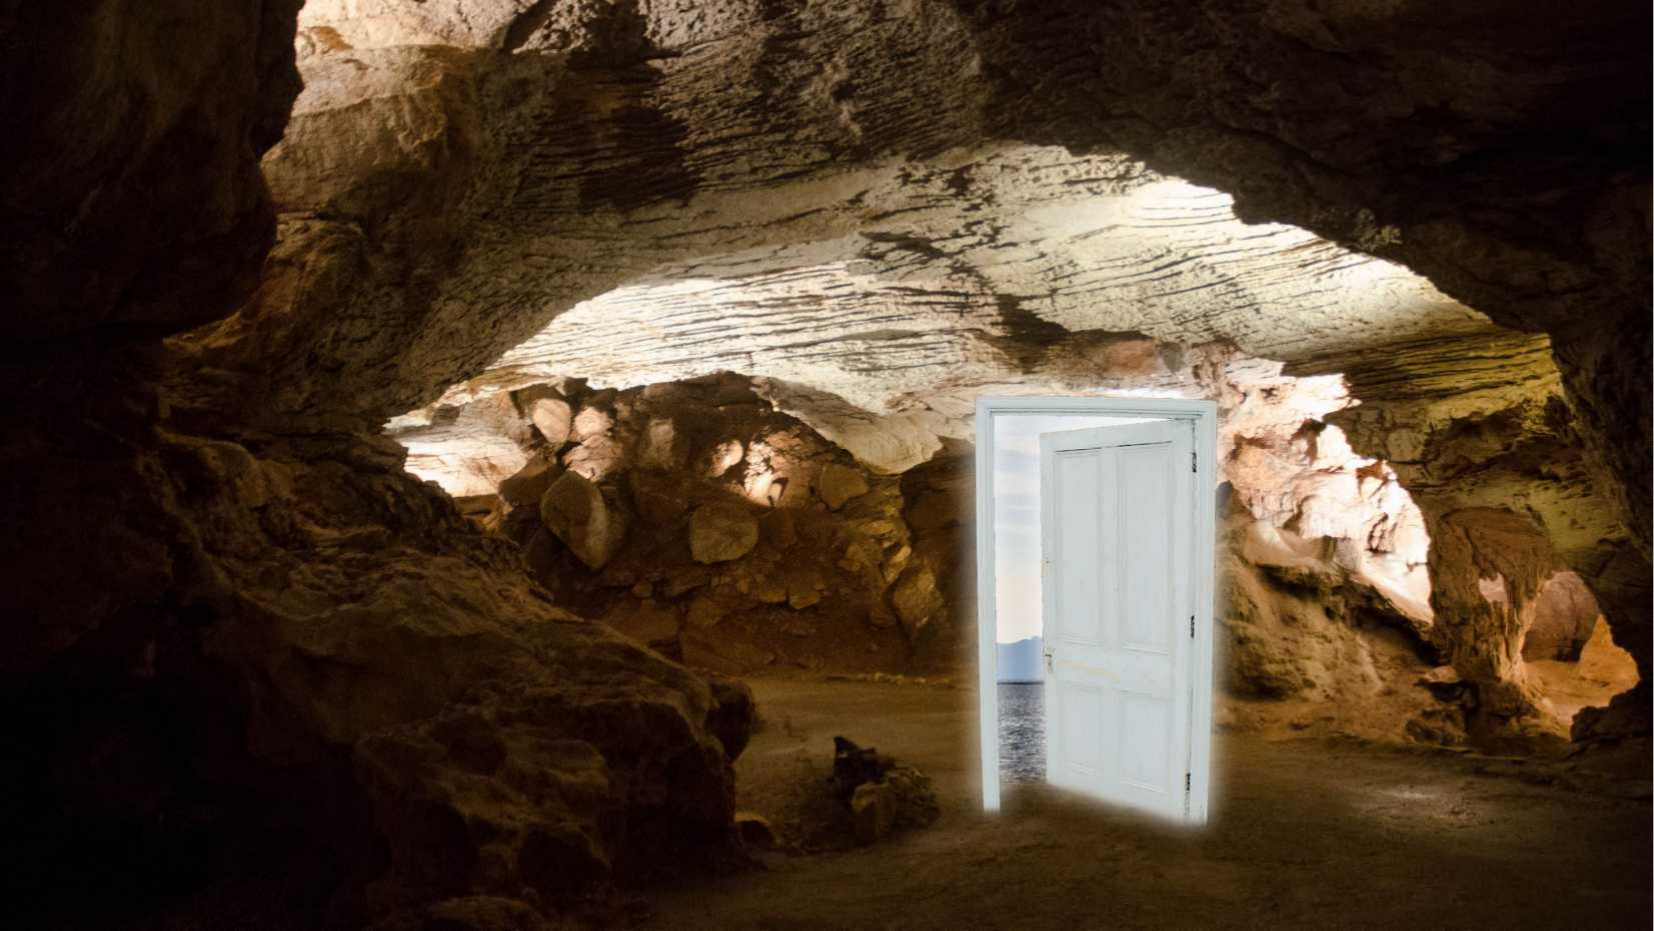

86
Architecting for Wicked Messes: Towards an affordance language for service systems
March 2018